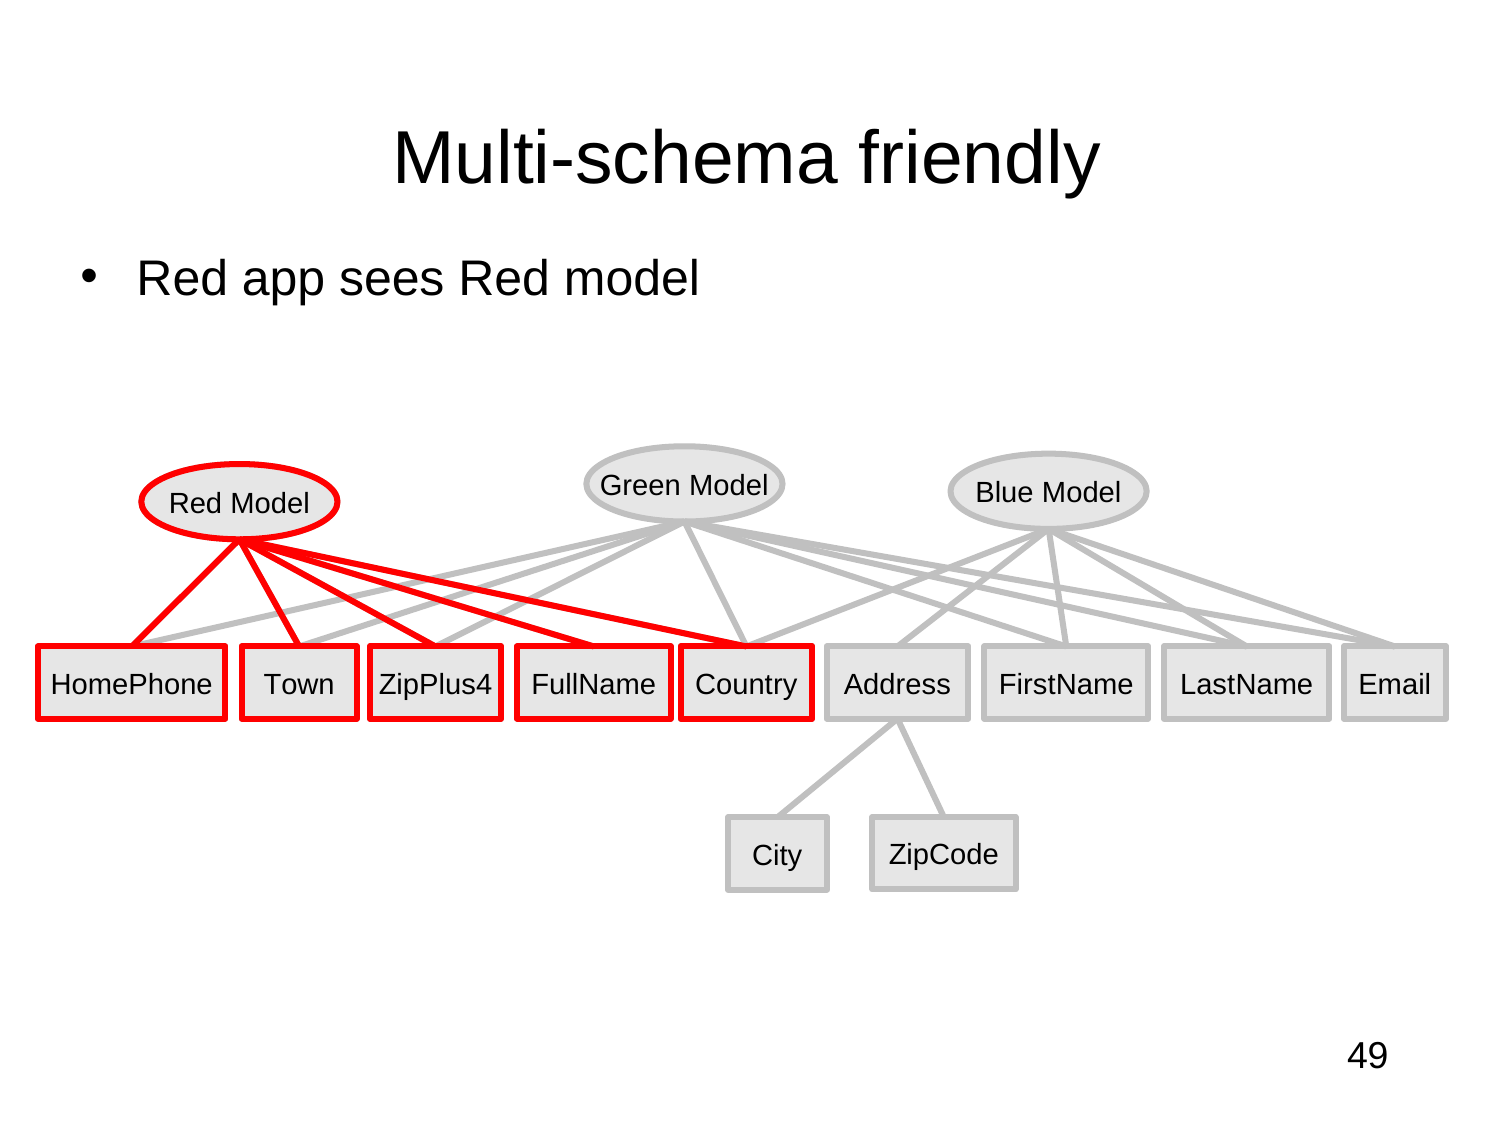

# Multi-schema friendly
Red app sees Red model
Green Model
Blue Model
Red Model
HomePhone
Town
ZipPlus4
FullName
Country
Country
Address
FirstName
LastName
Email
ZipCode
City
Red Model
HomePhone
Town
ZipPlus4
FullName
Country
49